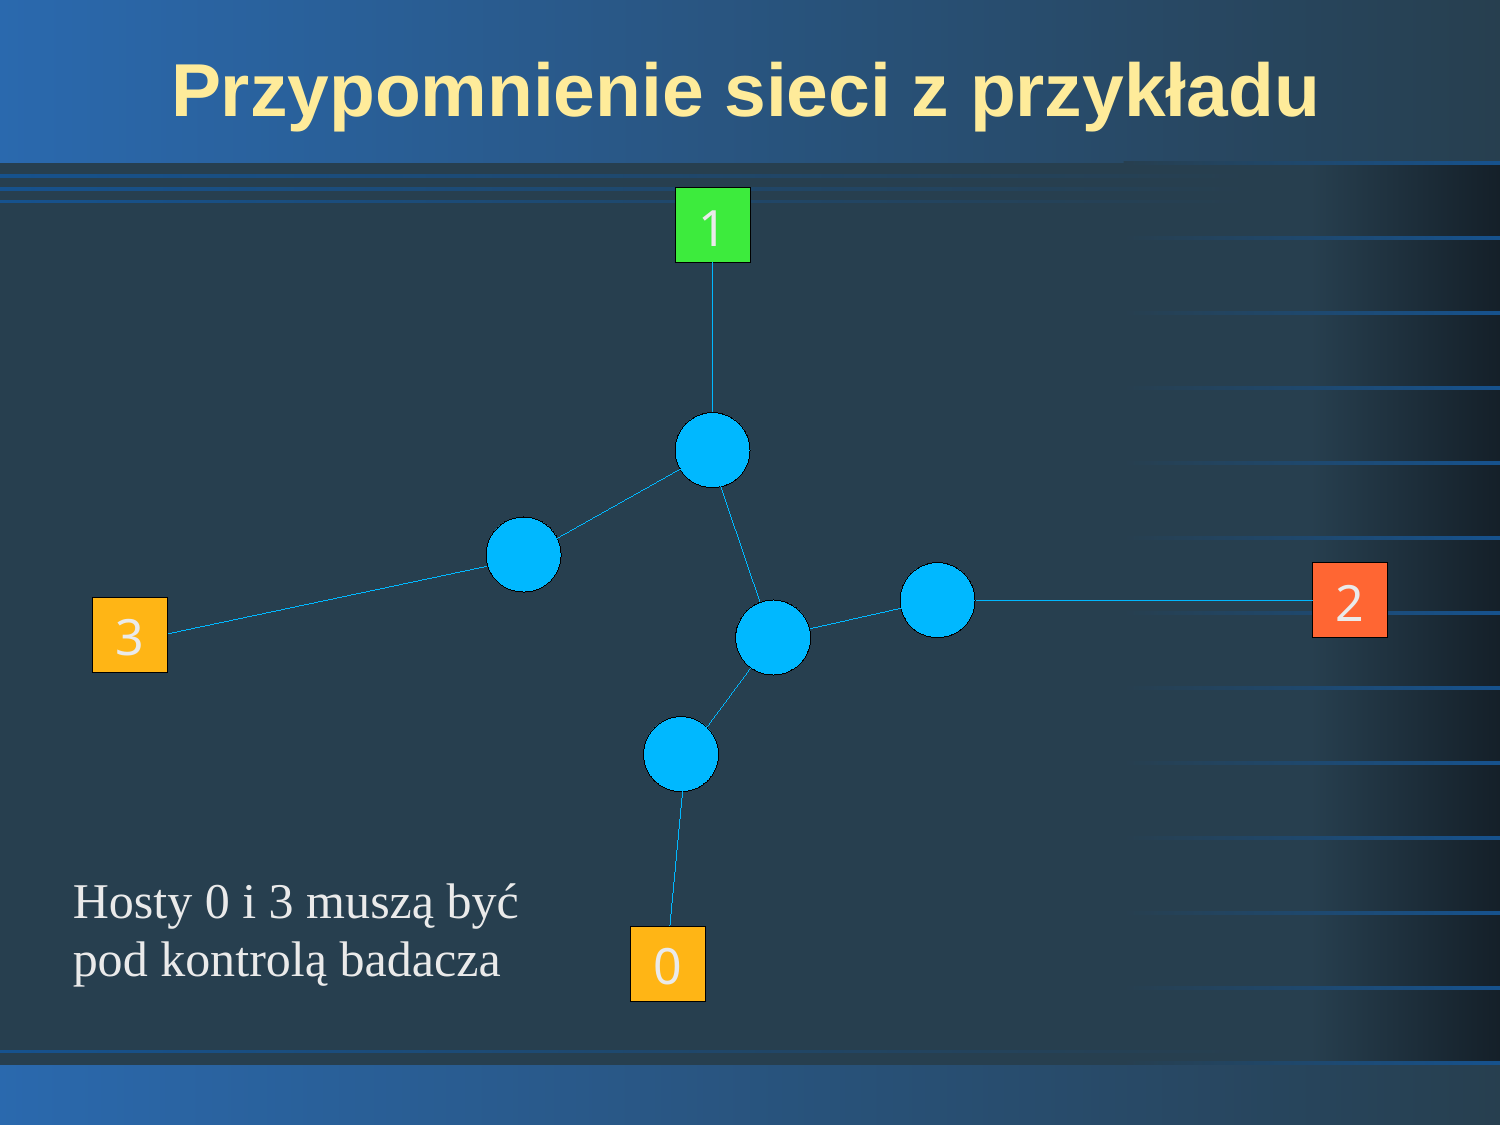

# Przypomnienie sieci z przykładu
1
2
3
Hosty 0 i 3 muszą być
pod kontrolą badacza
0